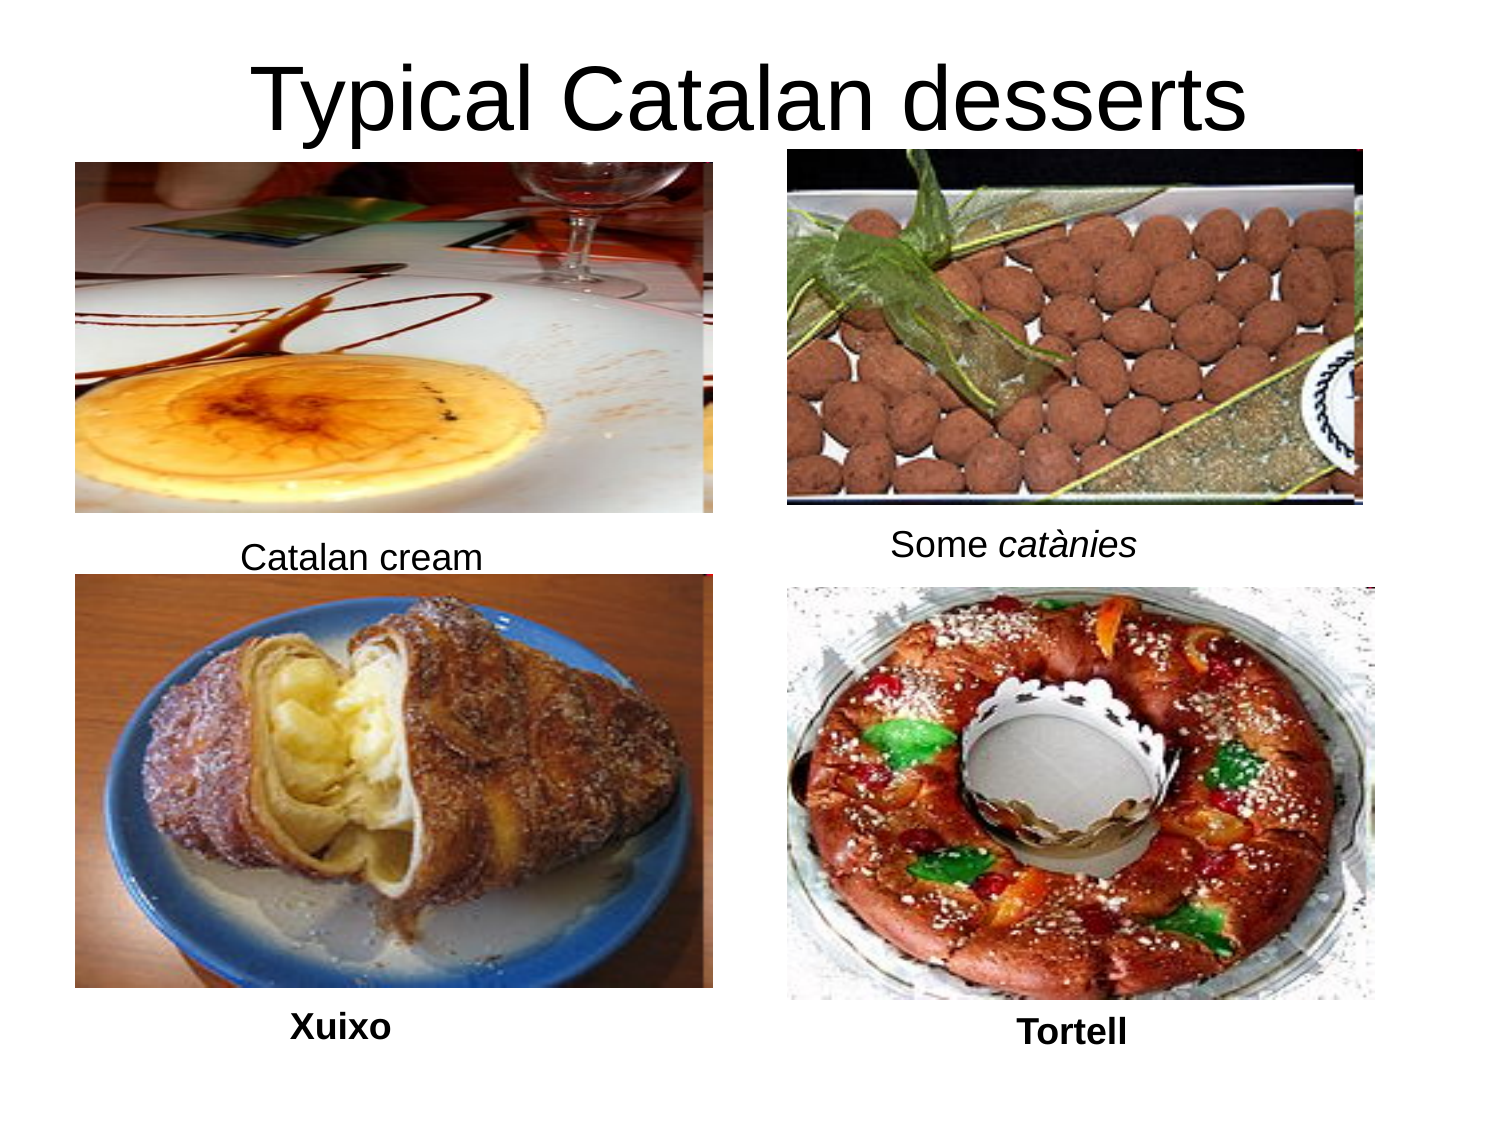

# Typical Catalan desserts
Some catànies
Catalan cream
Xuixo
Tortell